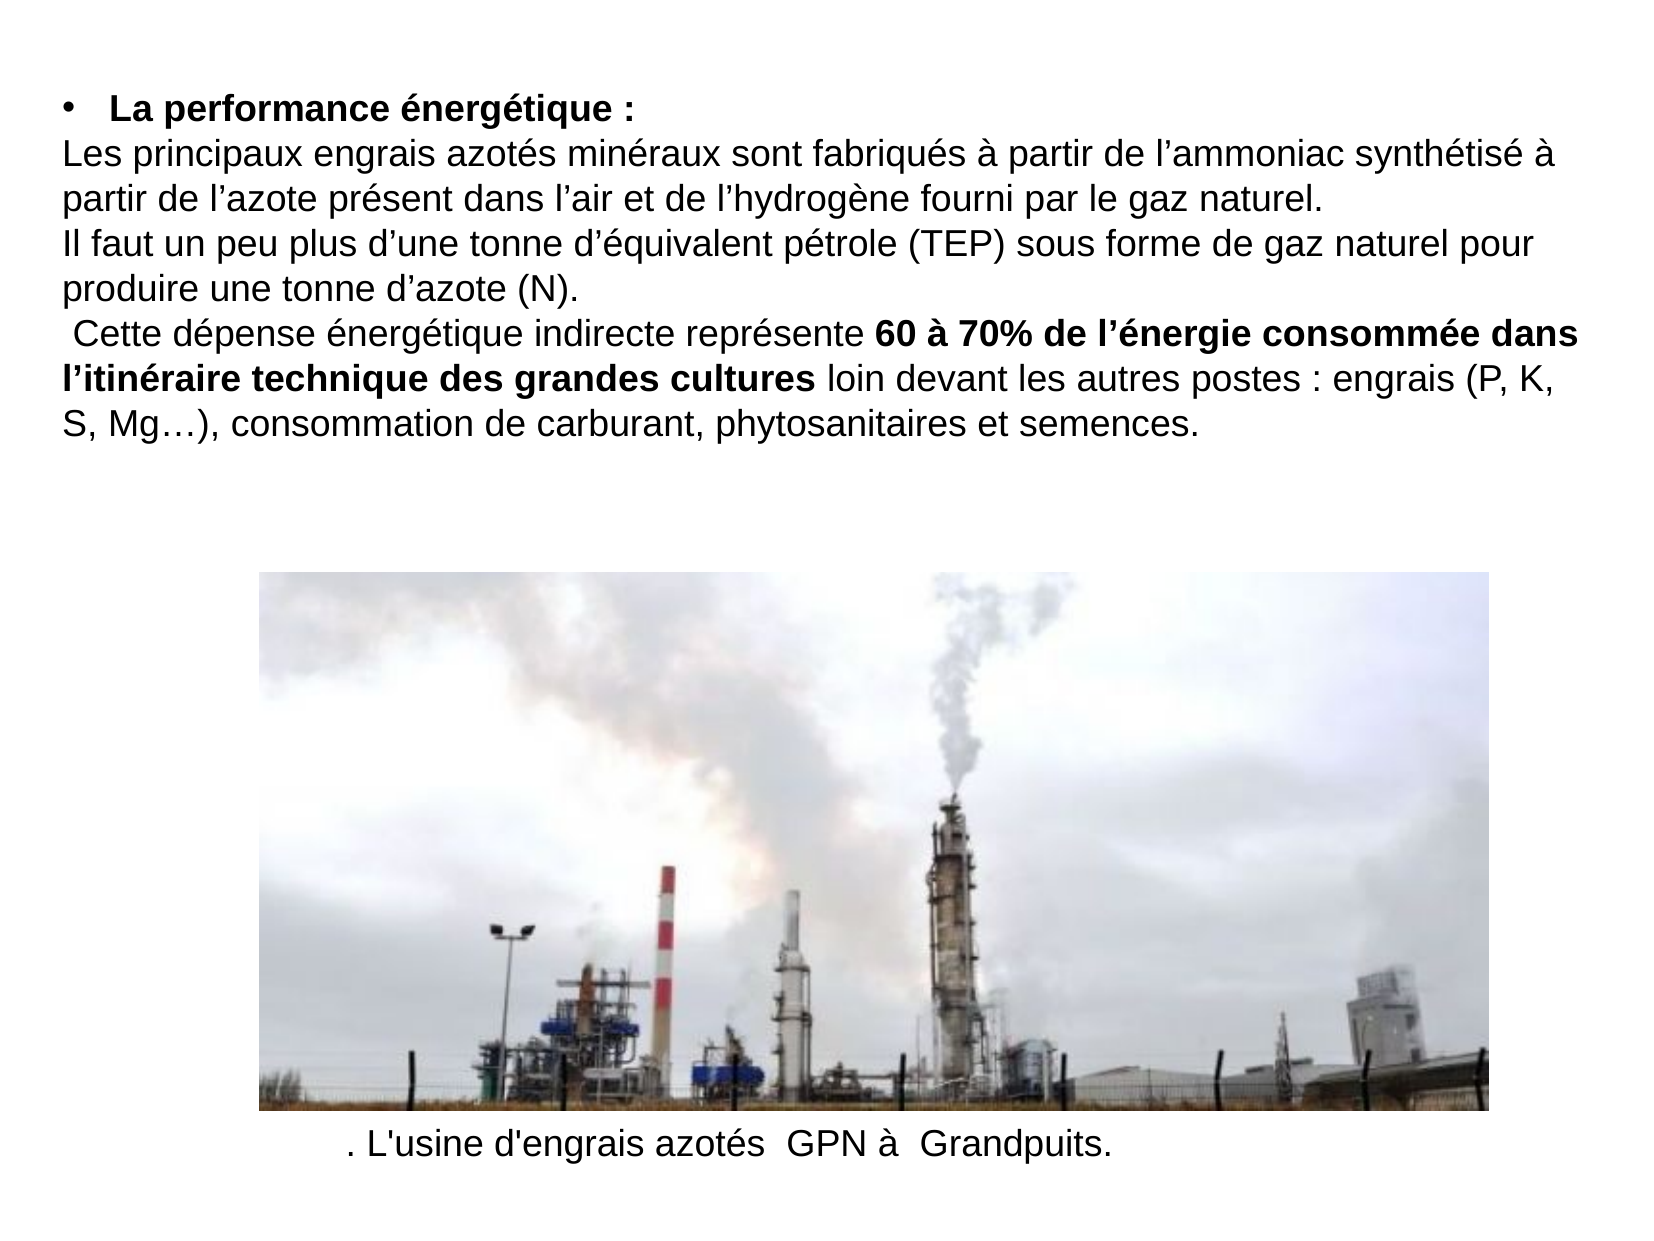

La performance énergétique :
Les principaux engrais azotés minéraux sont fabriqués à partir de l’ammoniac synthétisé à
partir de l’azote présent dans l’air et de l’hydrogène fourni par le gaz naturel.
Il faut un peu plus d’une tonne d’équivalent pétrole (TEP) sous forme de gaz naturel pour
produire une tonne d’azote (N).
 Cette dépense énergétique indirecte représente 60 à 70% de l’énergie consommée dans l’itinéraire technique des grandes cultures loin devant les autres postes : engrais (P, K, S, Mg…), consommation de carburant, phytosanitaires et semences.
. L'usine d'engrais azotés GPN à Grandpuits.